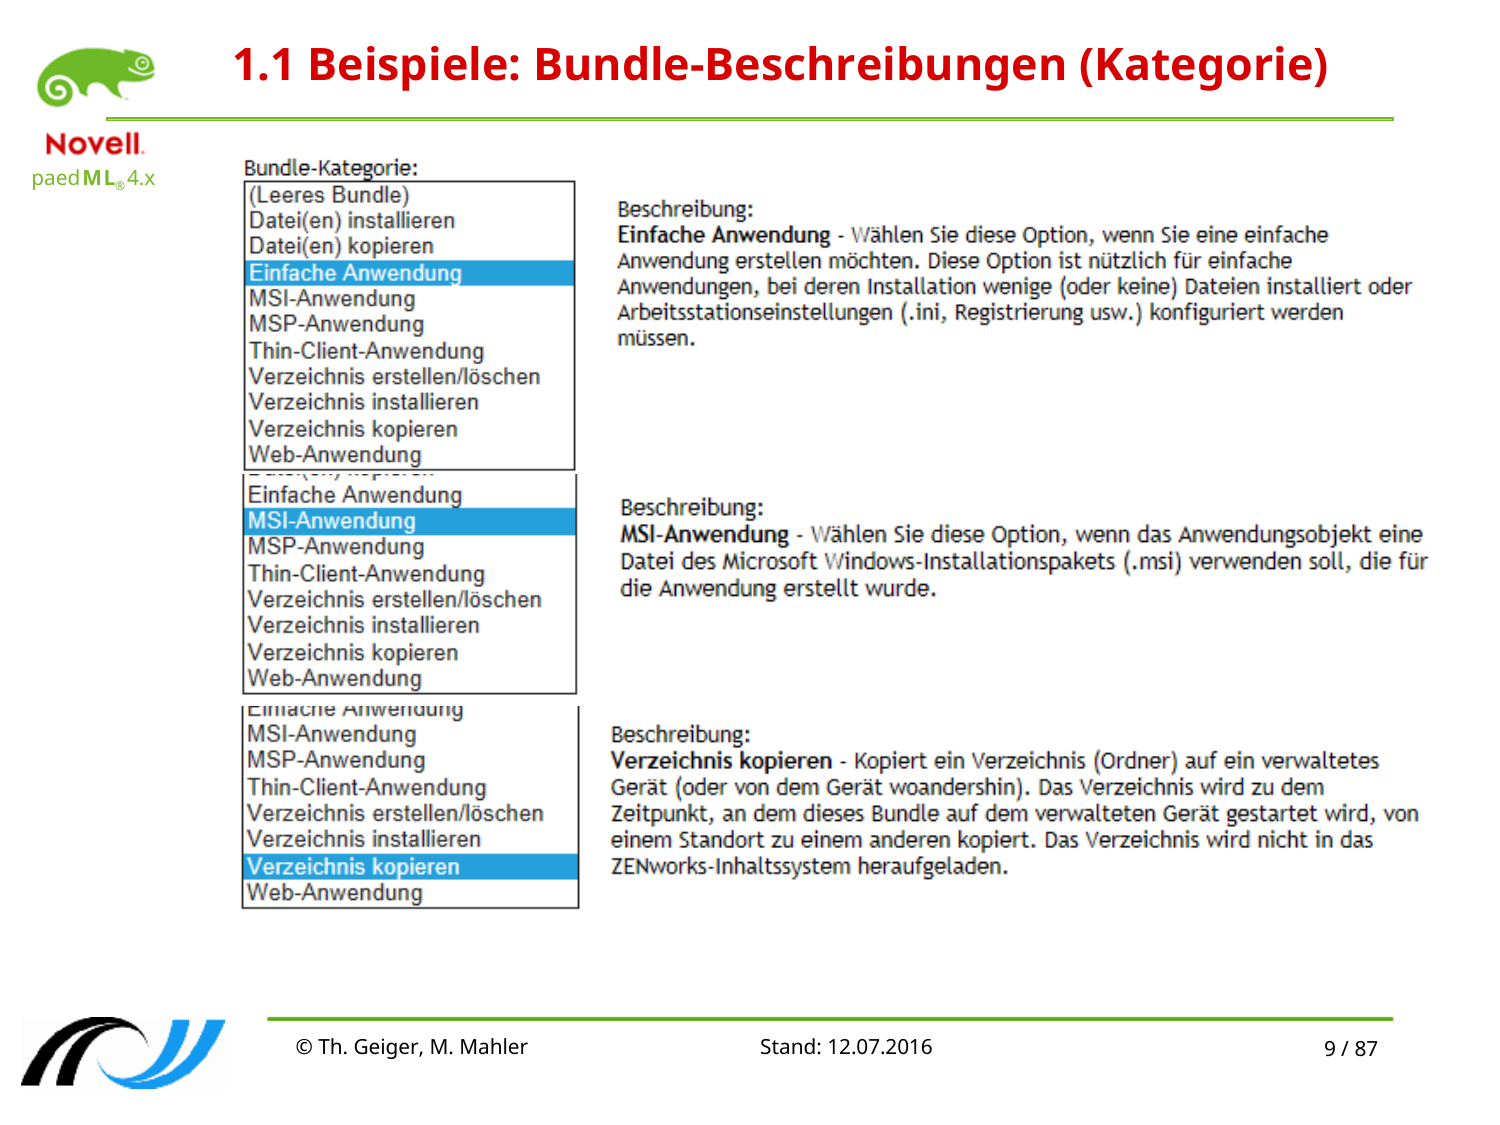

# 1.1 Beispiele: Bundle-Beschreibungen (Kategorie)
© Th. Geiger, M. Mahler
12.07.2016
9